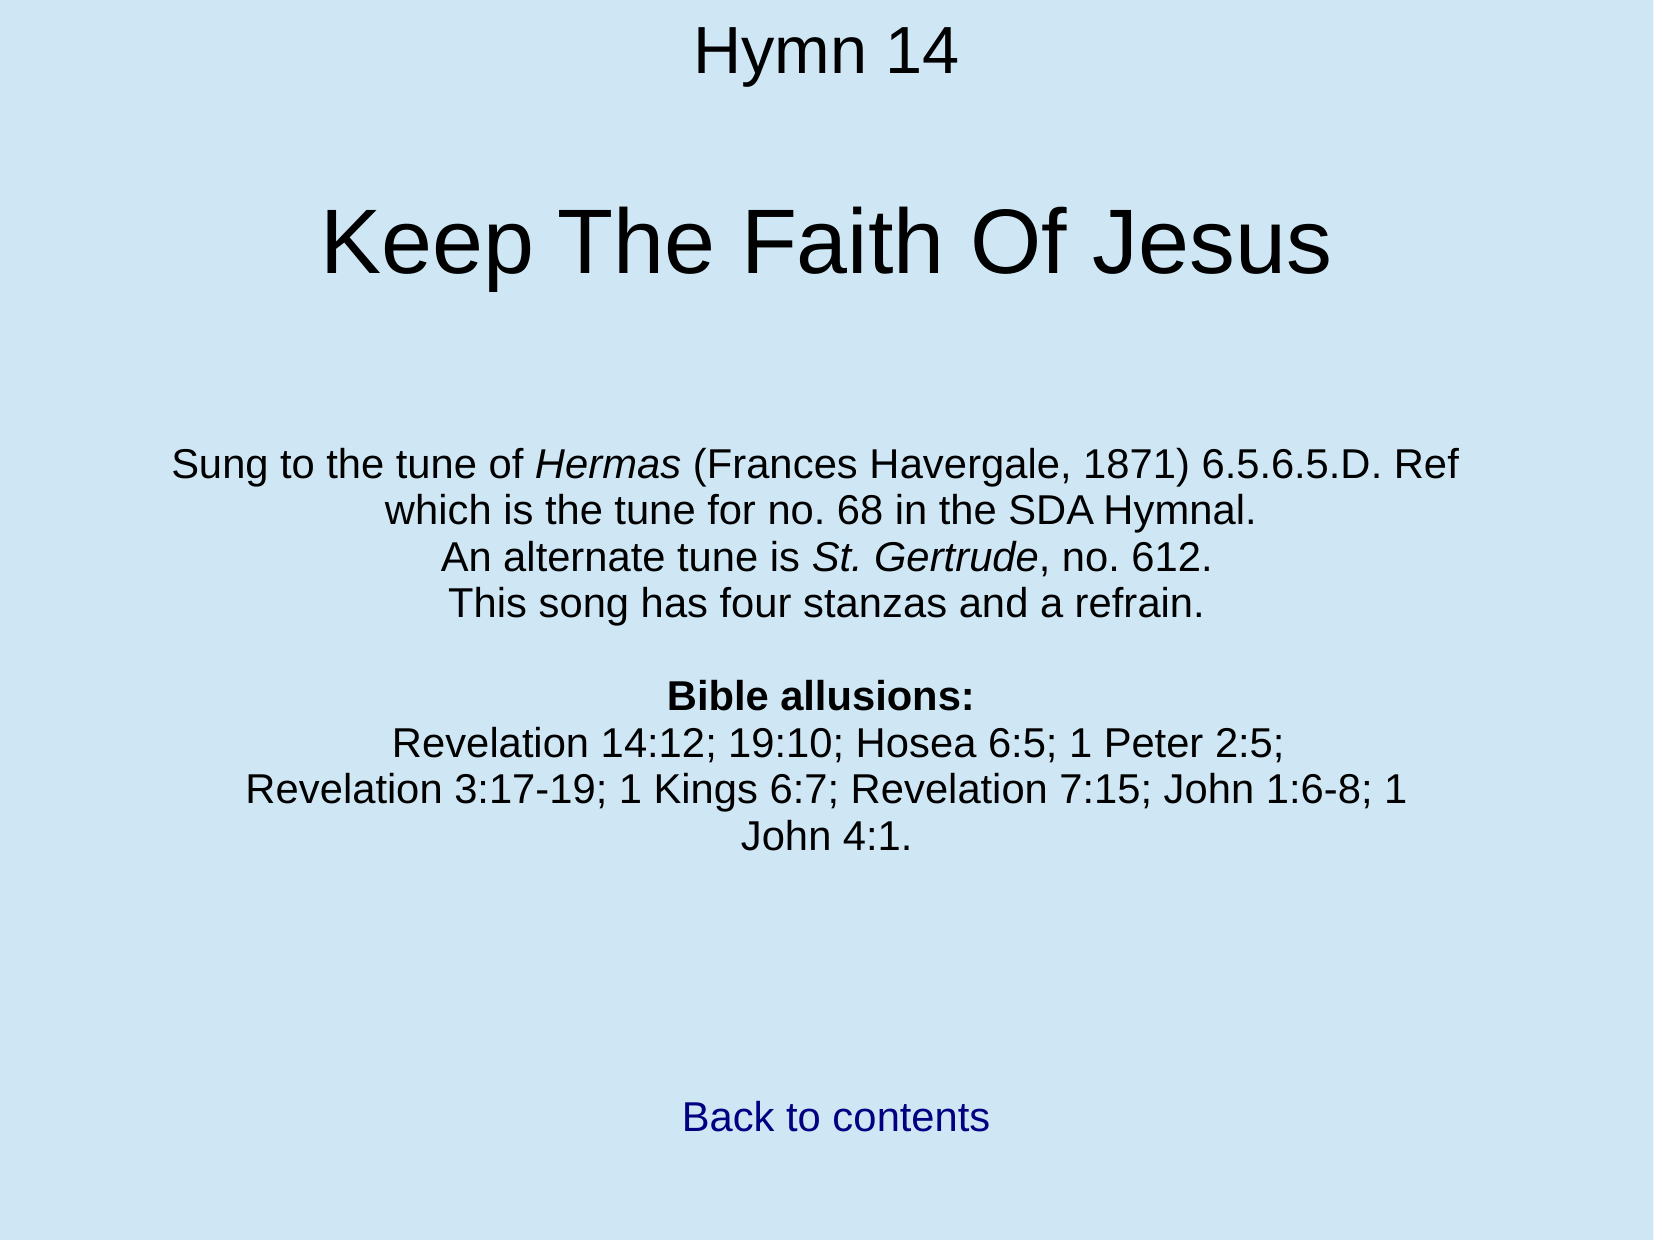

# Hymn 14 Keep The Faith Of Jesus
Sung to the tune of Hermas (Frances Havergale, 1871) 6.5.6.5.D. Ref
which is the tune for no. 68 in the SDA Hymnal.
An alternate tune is St. Gertrude, no. 612.
This song has four stanzas and a refrain.
Bible allusions:
 Revelation 14:12; 19:10; Hosea 6:5; 1 Peter 2:5;
Revelation 3:17-19; 1 Kings 6:7; Revelation 7:15; John 1:6-8; 1
John 4:1.
 Back to contents